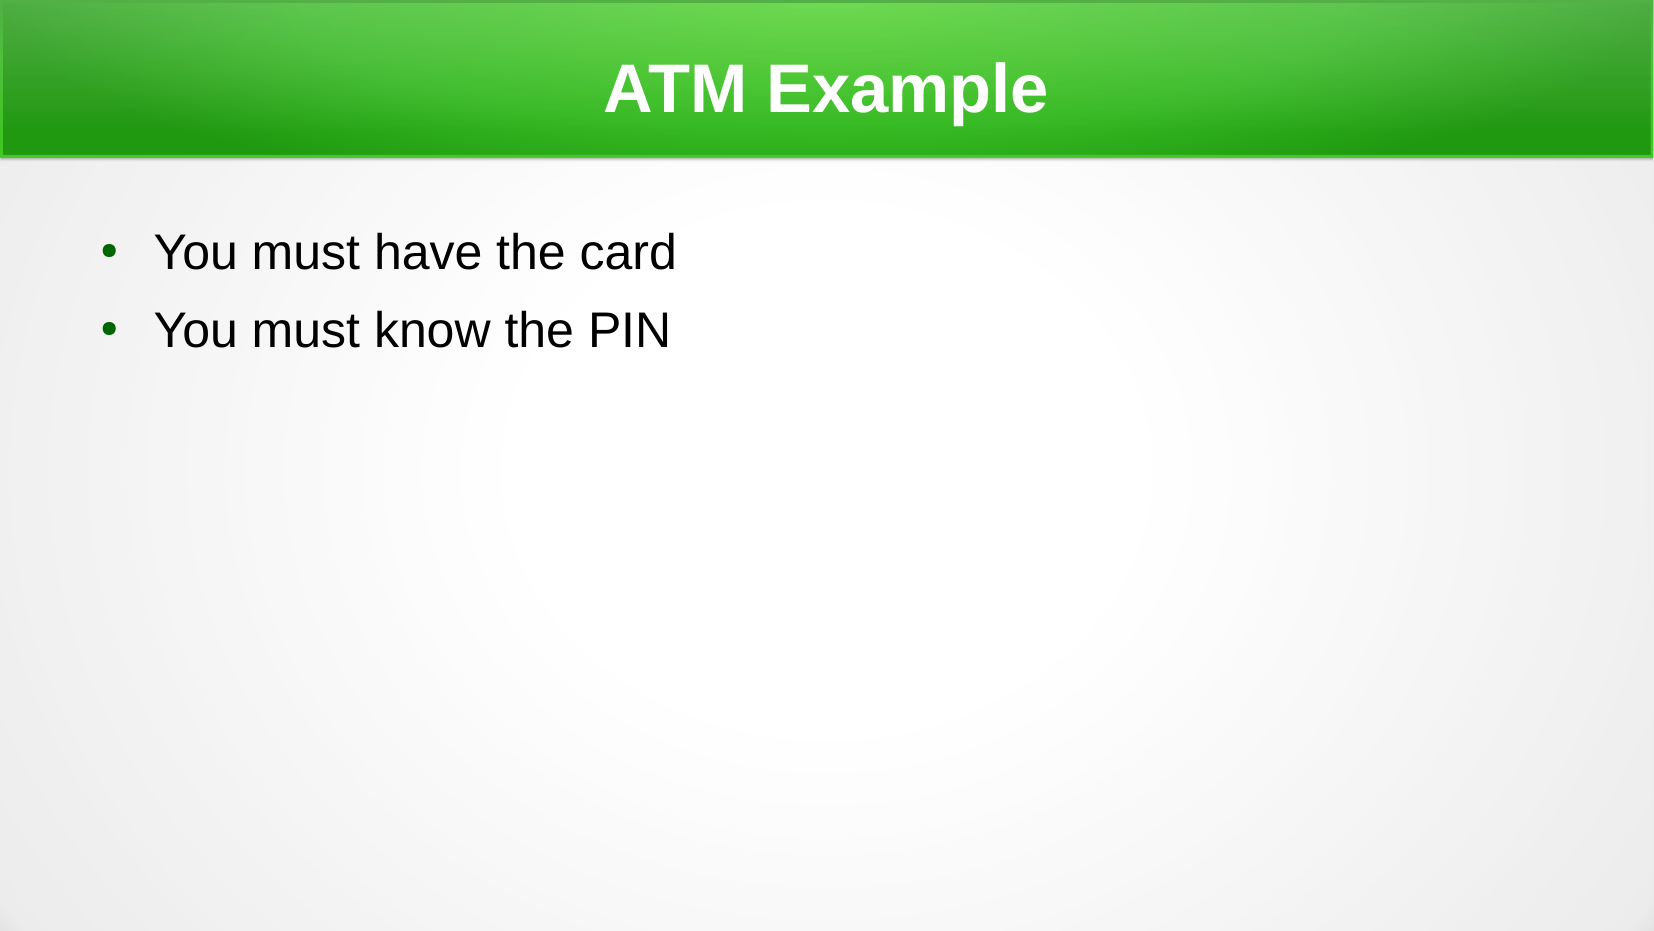

# ATM Example
You must have the card
You must know the PIN